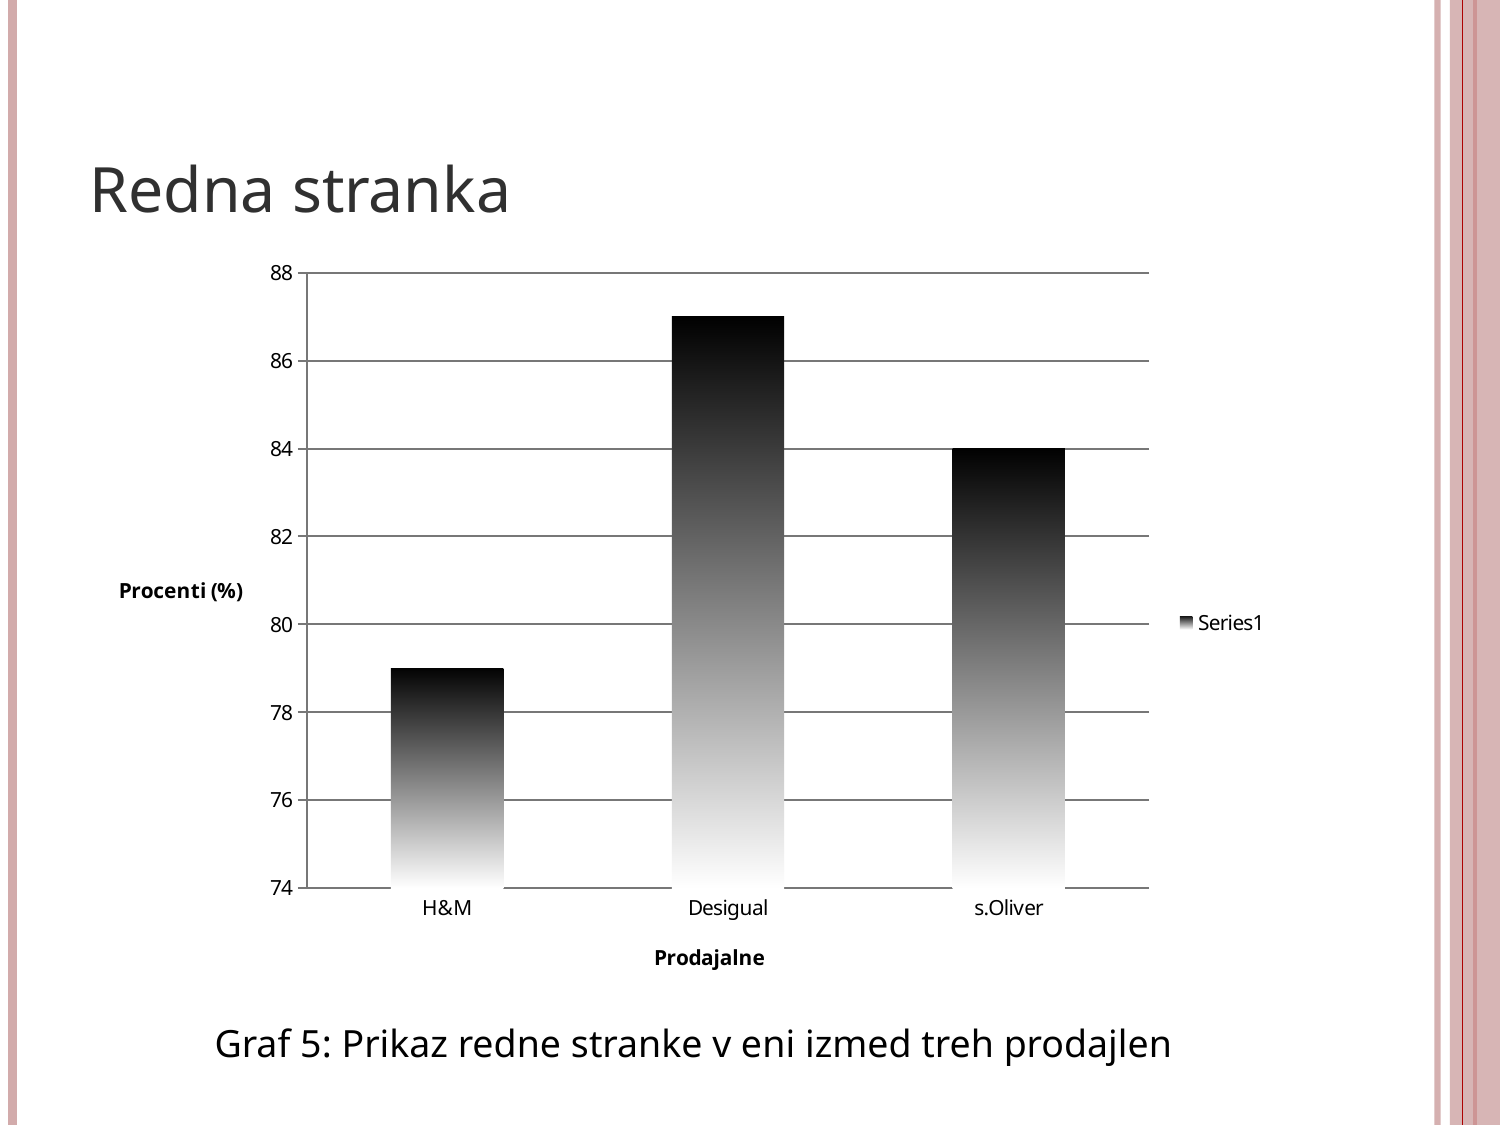

# Redna stranka
### Chart
| Category | |
|---|---|
| H&M | 79.0 |
| Desigual | 87.0 |
| s.Oliver | 84.0 |Graf 5: Prikaz redne stranke v eni izmed treh prodajlen